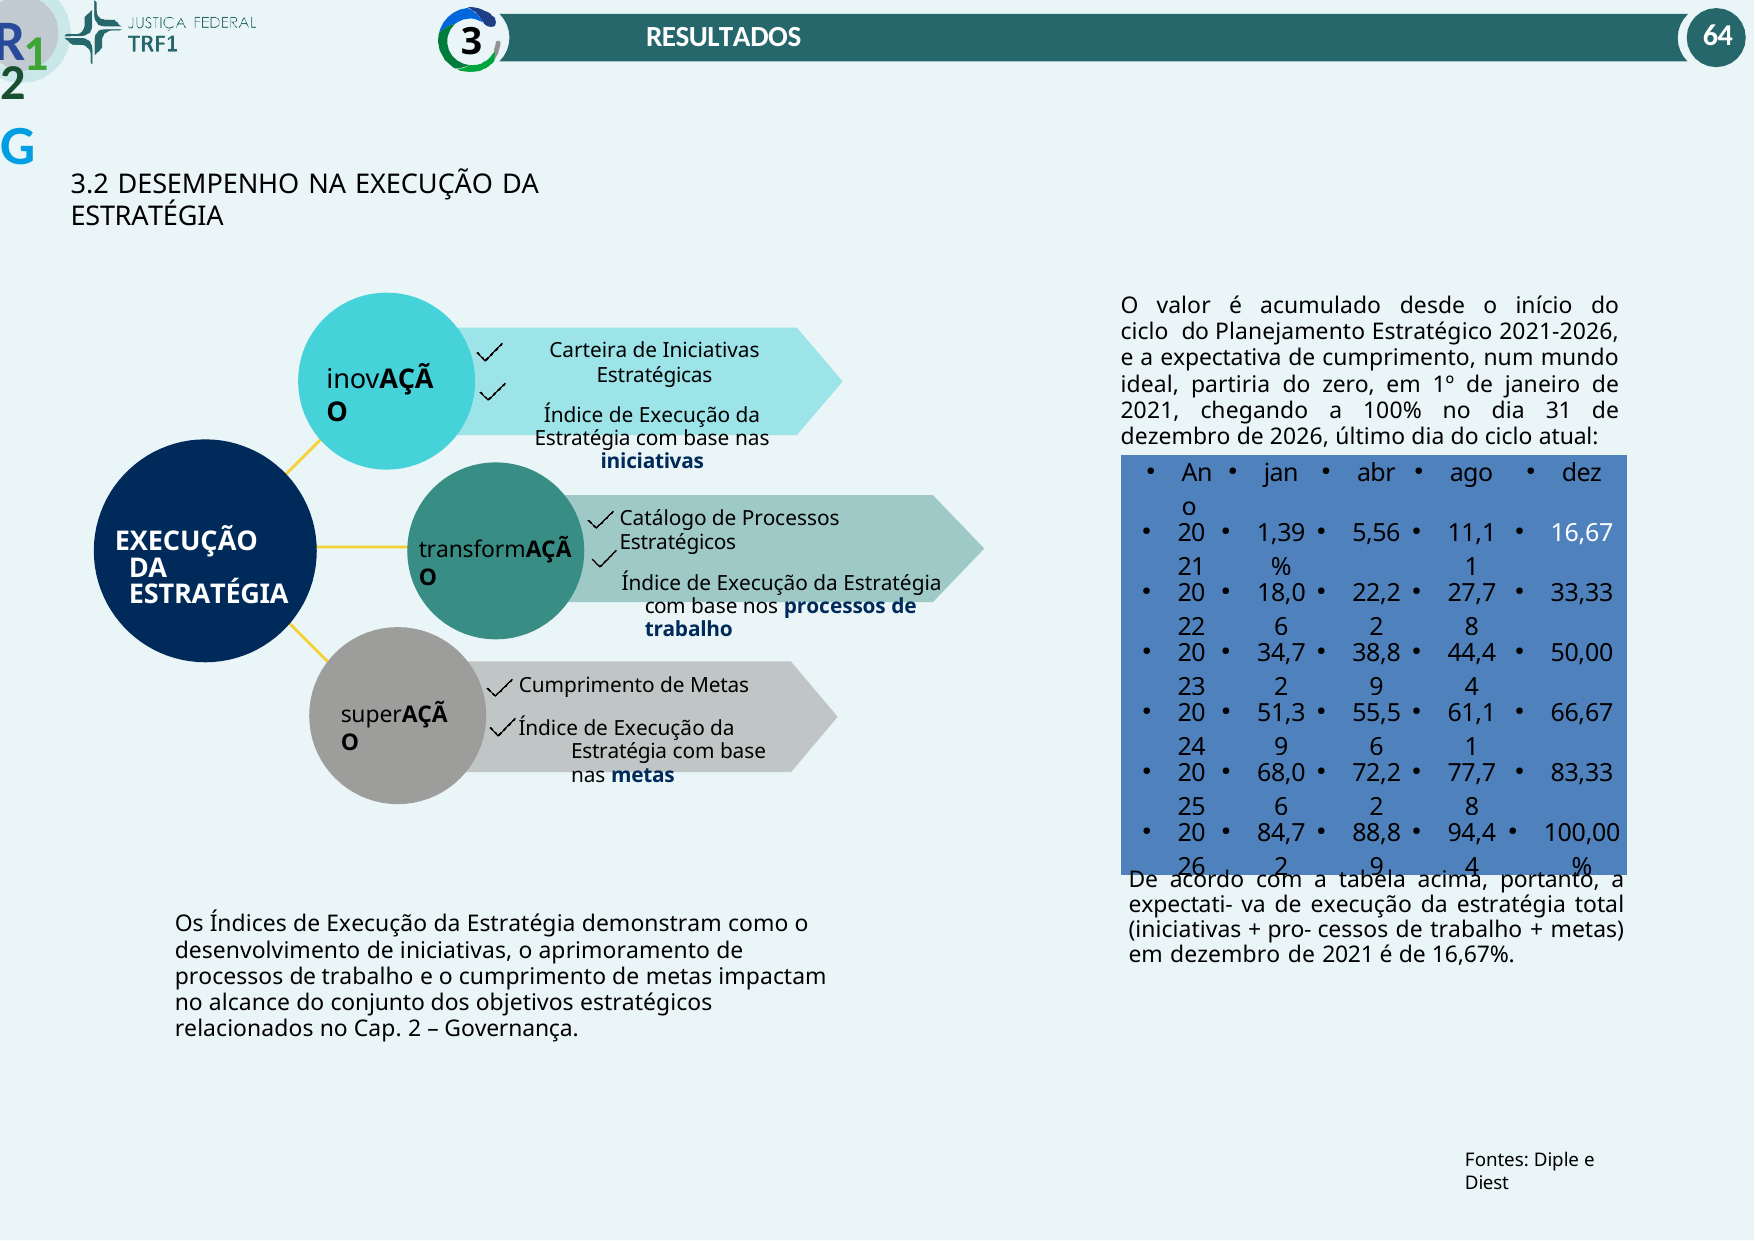

R
2G
64
3
RESULTADOS
1
3.2 DESEMPENHO NA EXECUÇÃO DA ESTRATÉGIA
O valor é acumulado desde o início do ciclo do Planejamento Estratégico 2021-2026, e a expectativa de cumprimento, num mundo ideal, partiria do zero, em 1º de janeiro de 2021, chegando a 100% no dia 31 de dezembro de 2026, último dia do ciclo atual:
Carteira de Iniciativas Estratégicas
Índice de Execução da Estratégia com base nas iniciativas
inovAÇÃO
| Ano | jan | abr | ago | dez |
| --- | --- | --- | --- | --- |
| 2021 | 1,39% | 5,56 | 11,11 | 16,67 |
| 2022 | 18,06 | 22,22 | 27,78 | 33,33 |
| 2023 | 34,72 | 38,89 | 44,44 | 50,00 |
| 2024 | 51,39 | 55,56 | 61,11 | 66,67 |
| 2025 | 68,06 | 72,22 | 77,78 | 83,33 |
| 2026 | 84,72 | 88,89 | 94,44 | 100,00% |
Catálogo de Processos Estratégicos
Índice de Execução da Estratégia com base nos processos de trabalho
EXECUÇÃO DA ESTRATÉGIA
transformAÇÃO
Cumprimento de Metas
Índice de Execução da Estratégia com base nas metas
superAÇÃO
De acordo com a tabela acima, portanto, a expectati- va de execução da estratégia total (iniciativas + pro- cessos de trabalho + metas) em dezembro de 2021 é de 16,67%.
Os Índices de Execução da Estratégia demonstram como o desenvolvimento de iniciativas, o aprimoramento de processos de trabalho e o cumprimento de metas impactam no alcance do conjunto dos objetivos estratégicos relacionados no Cap. 2 – Governança.
Fontes: Diple e Diest